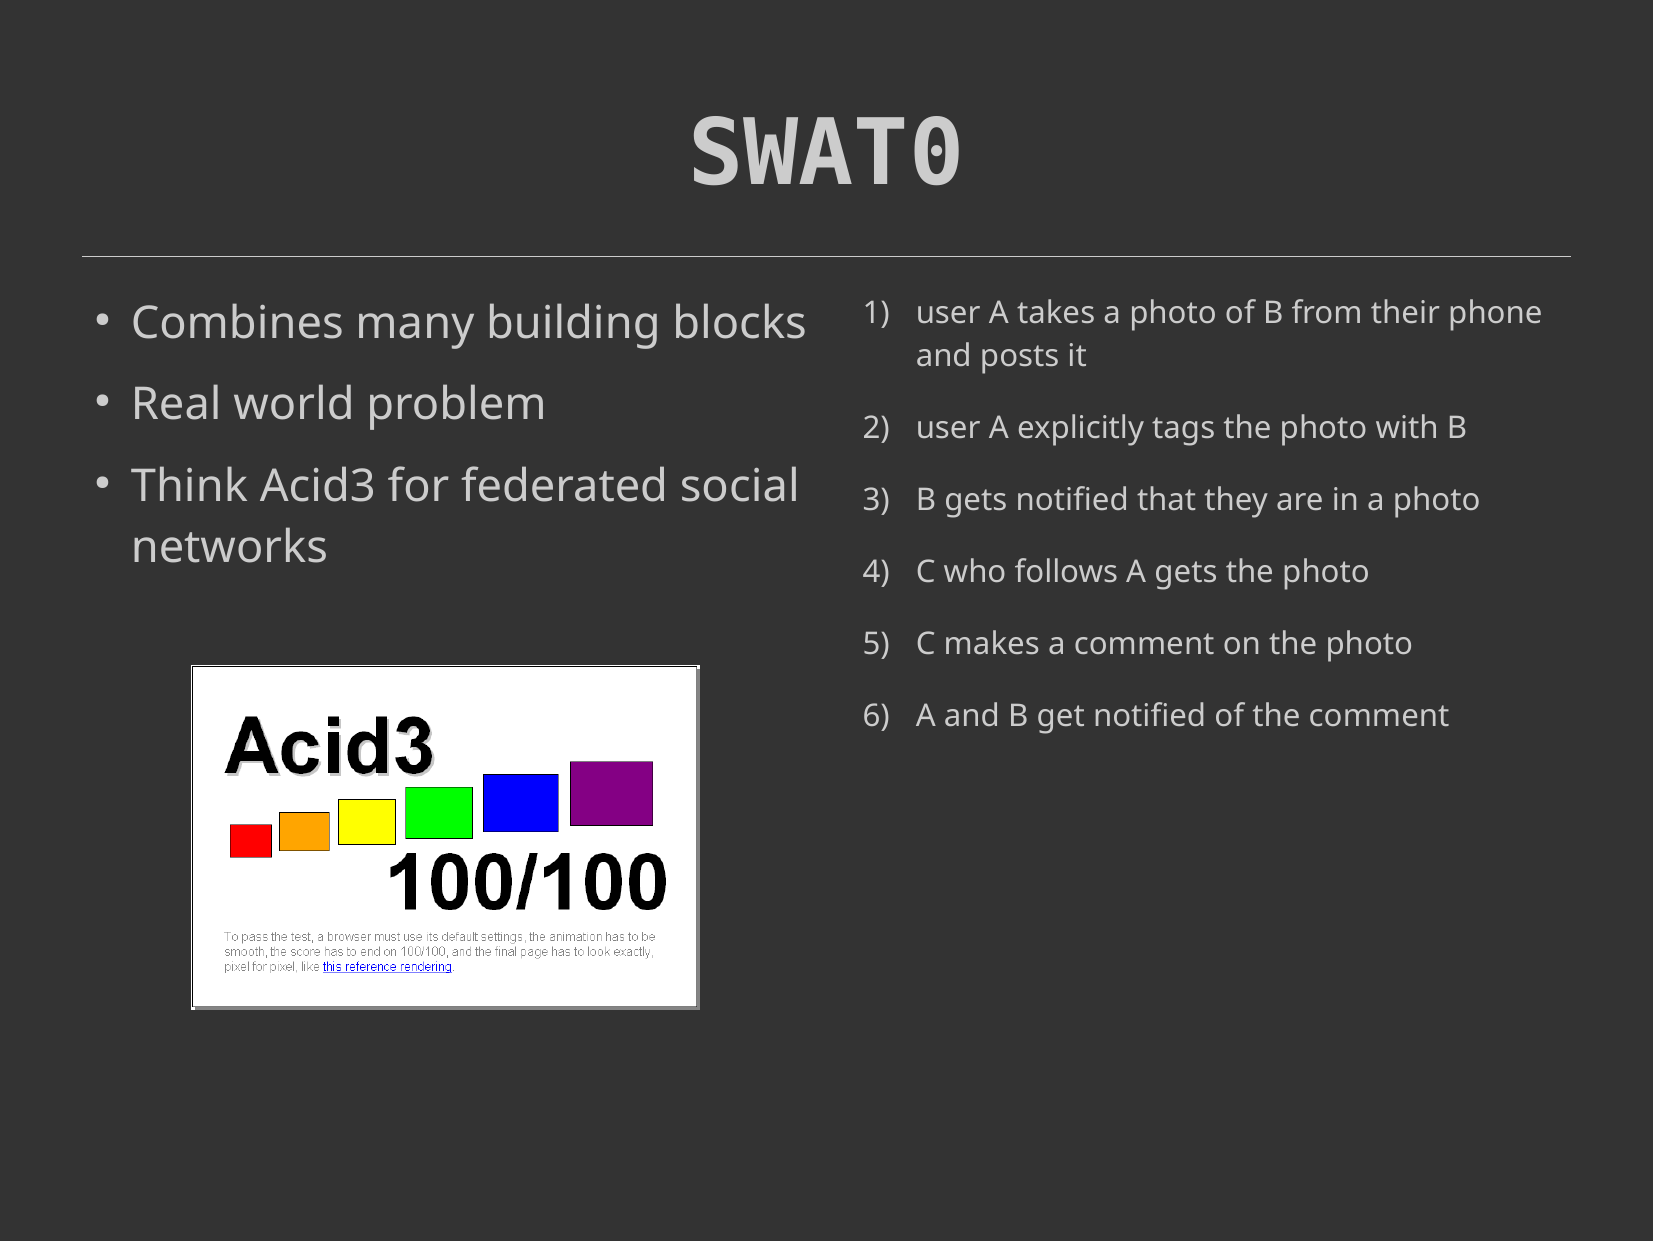

# SWAT0
Combines many building blocks
Real world problem
Think Acid3 for federated social networks
user A takes a photo of B from their phone and posts it
user A explicitly tags the photo with B
B gets notified that they are in a photo
C who follows A gets the photo
C makes a comment on the photo
A and B get notified of the comment